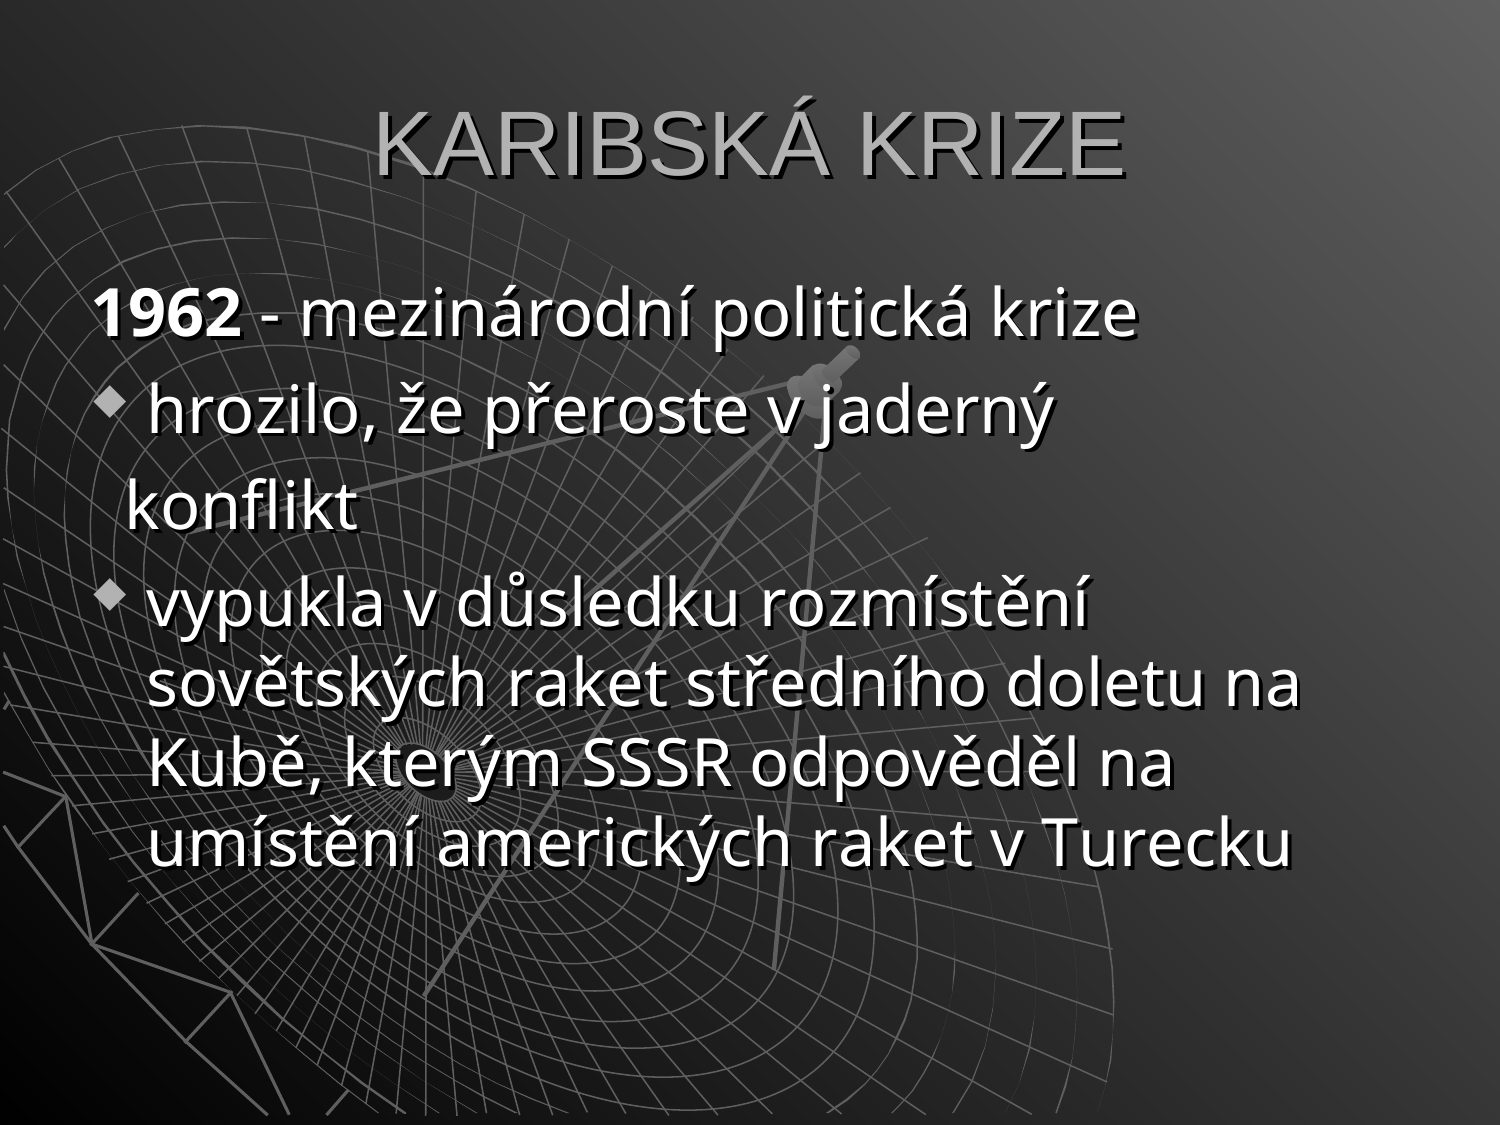

# KARIBSKÁ KRIZE
1962 - mezinárodní politická krize
hrozilo, že přeroste v jaderný
 konflikt
vypukla v důsledku rozmístění sovětských raket středního doletu na Kubě, kterým SSSR odpověděl na umístění amerických raket v Turecku